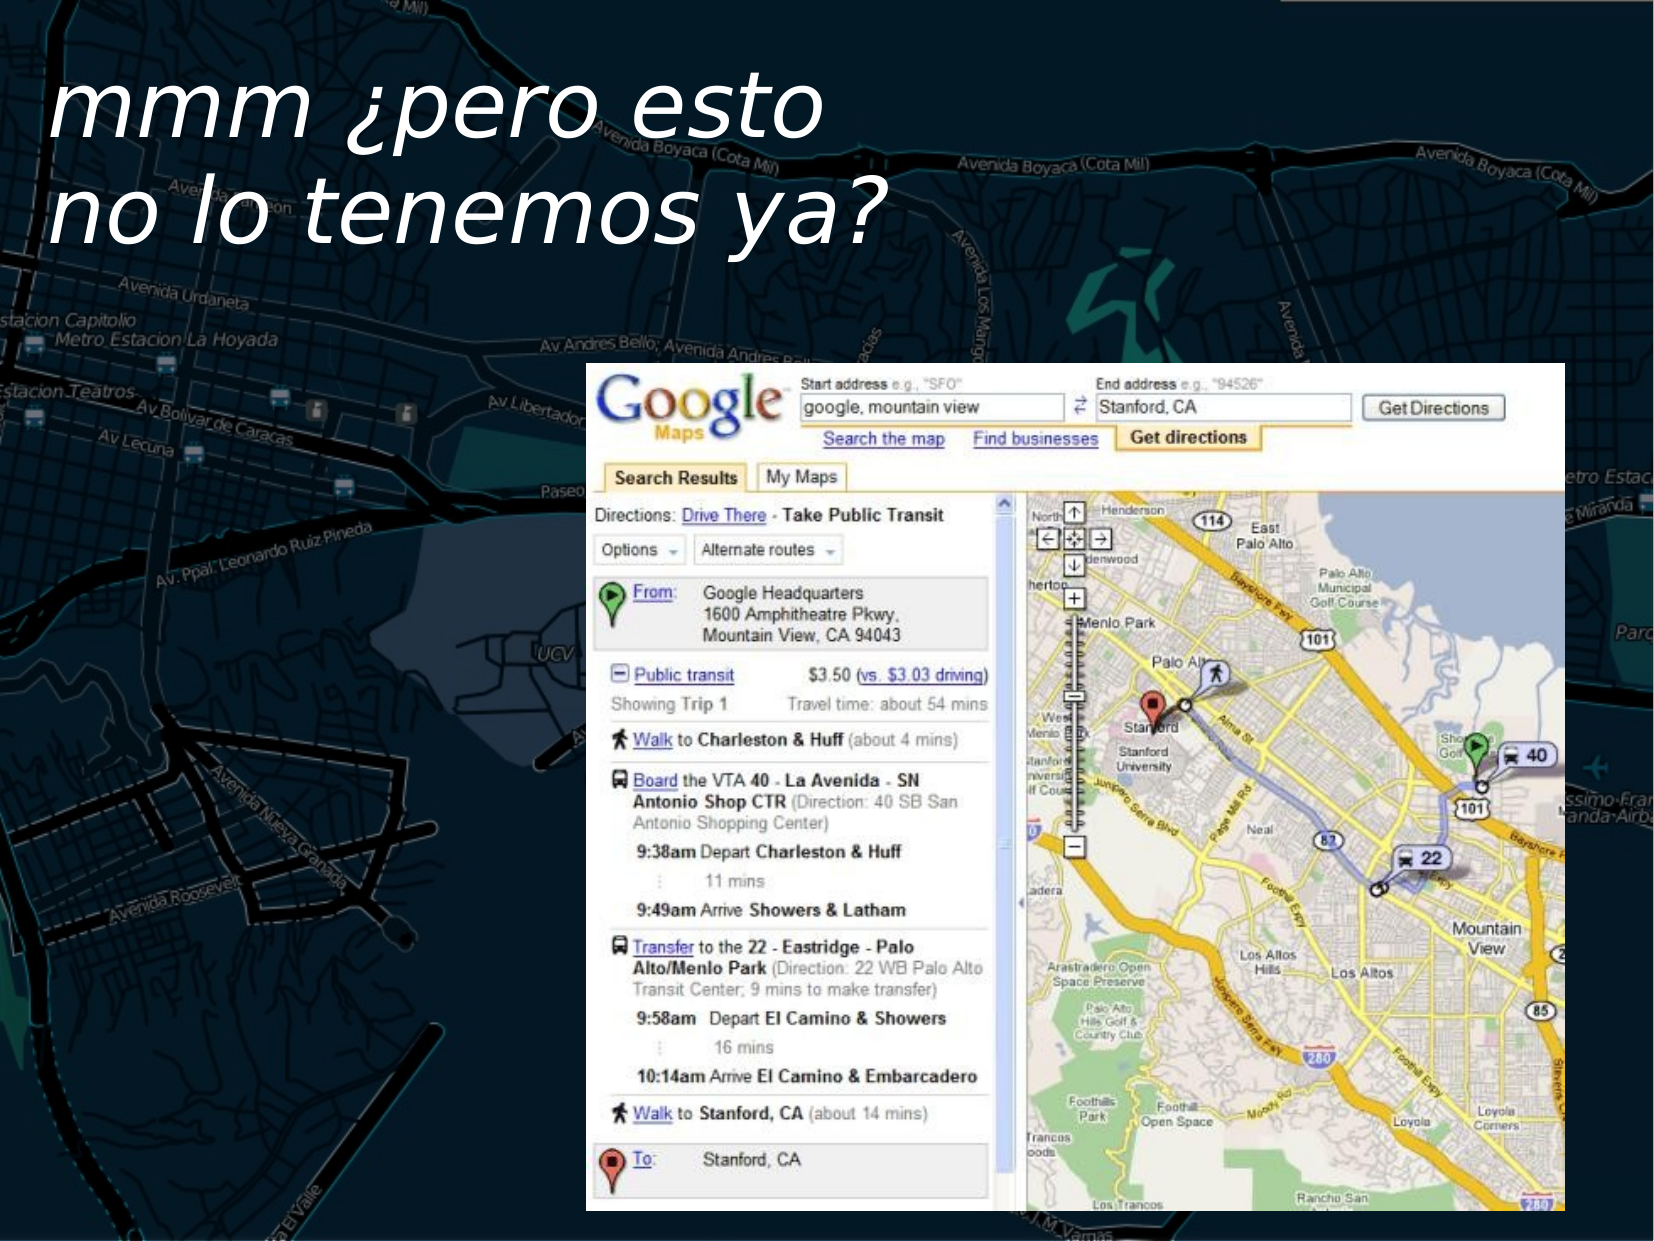

# mmm ¿pero esto no lo tenemos ya?